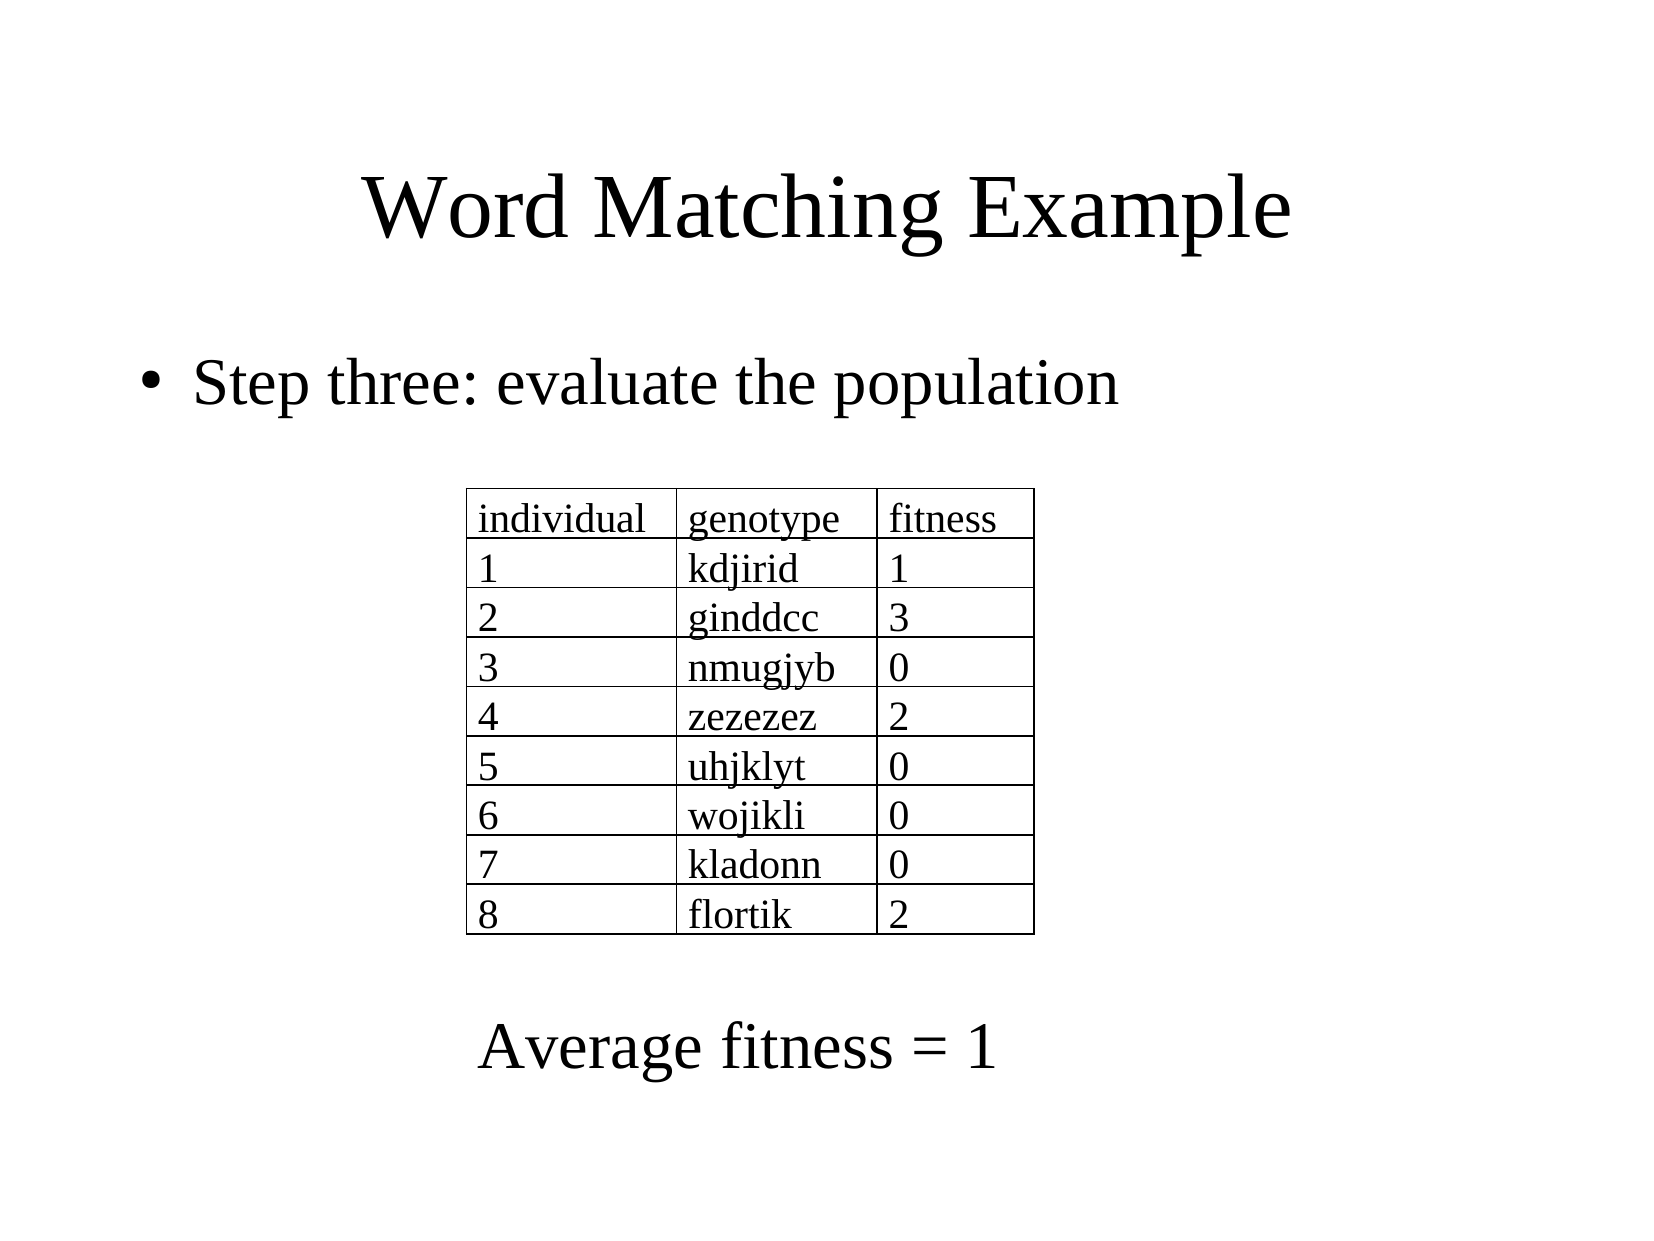

# Word Matching Example
Step three: evaluate the population
Average fitness = 1